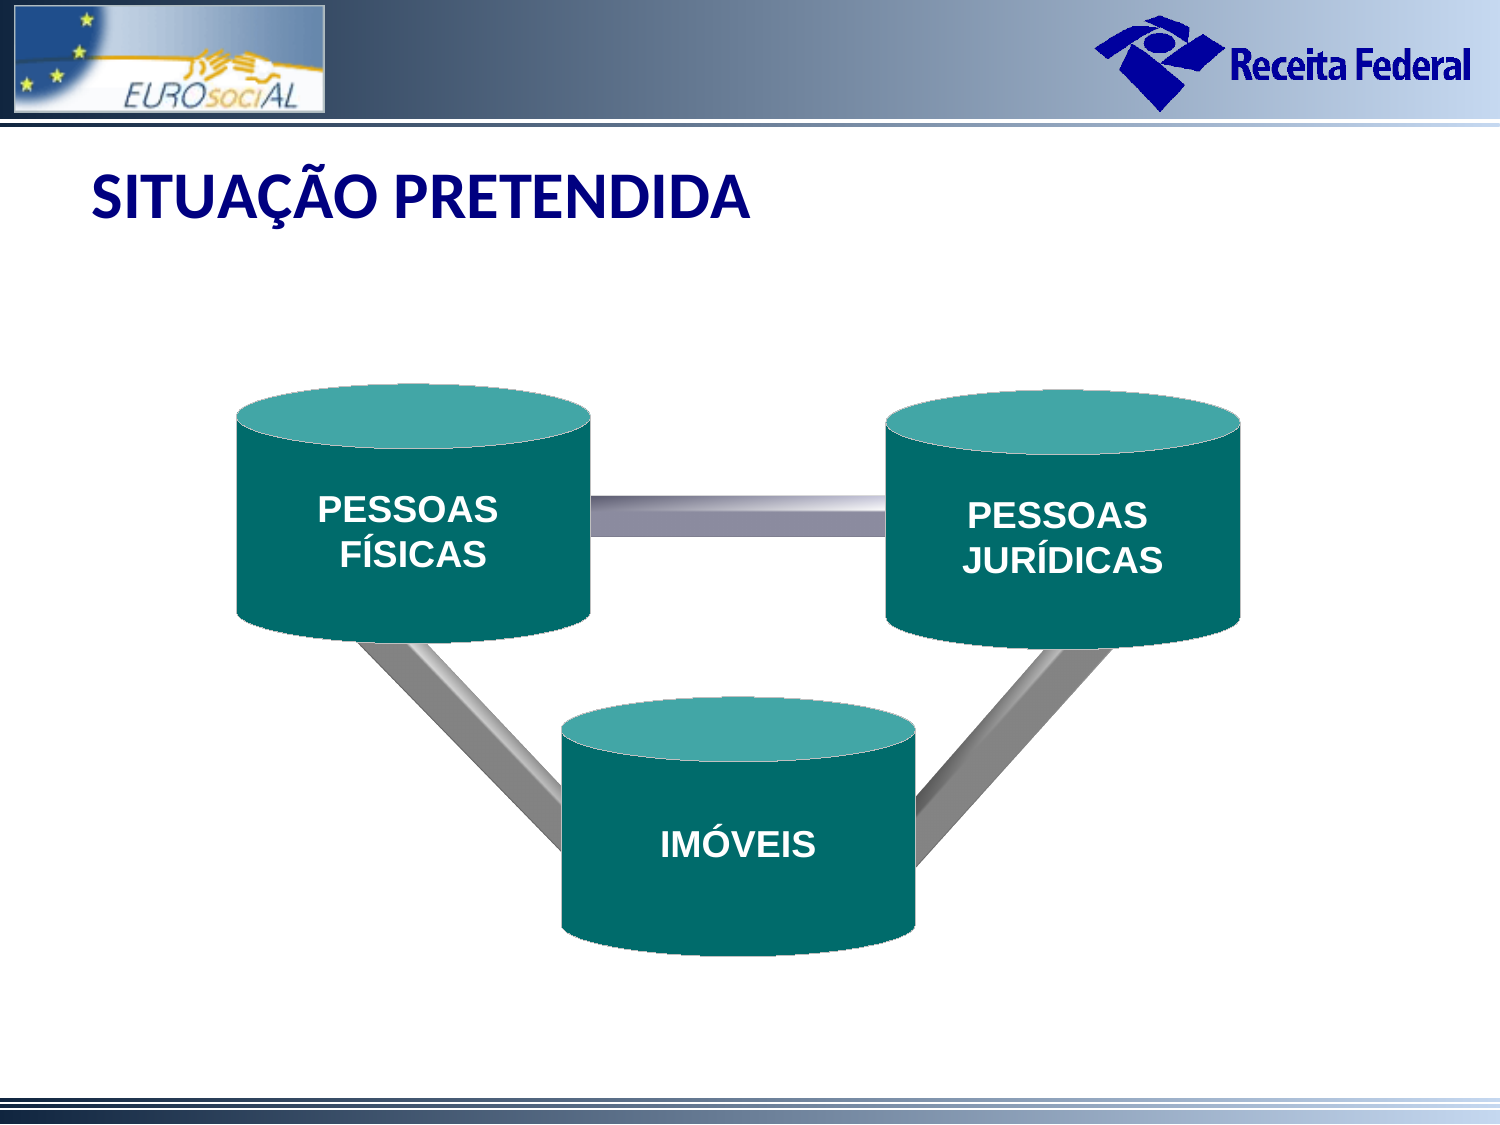

# SITUAÇÃO PRETENDIDA
PESSOAS
FÍSICAS
PESSOAS
JURÍDICAS
IMÓVEIS